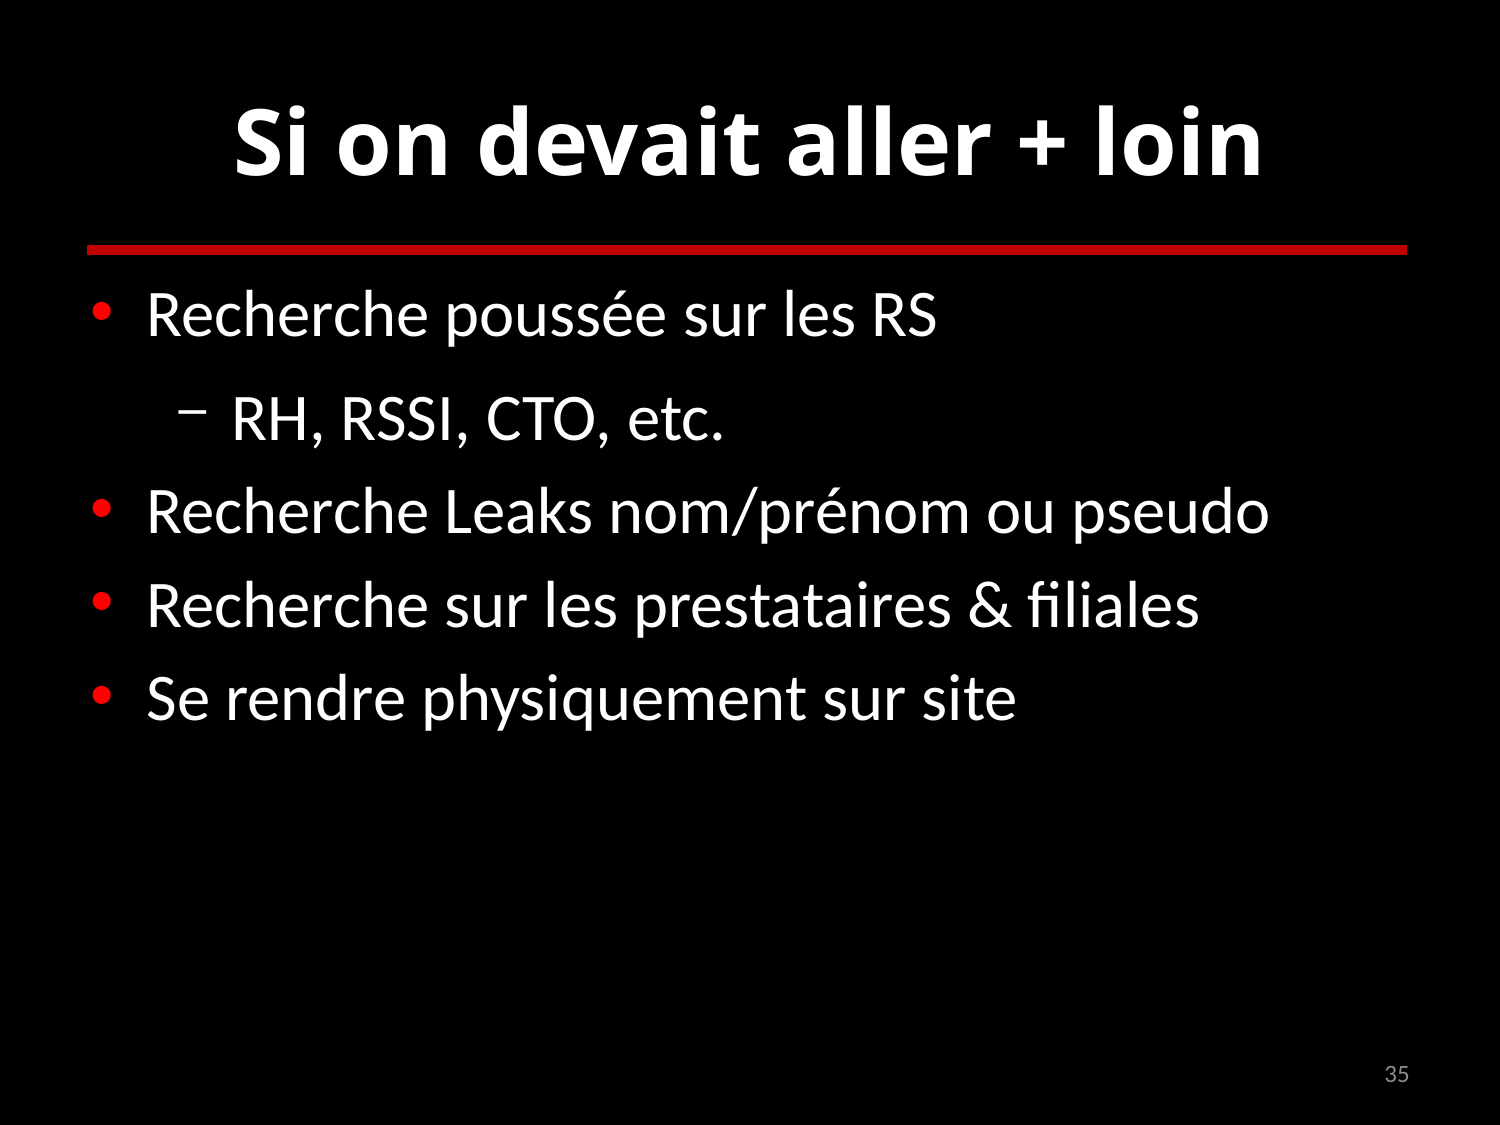

# Si on devait aller + loin
Recherche poussée sur les RS
RH, RSSI, CTO, etc.
Recherche Leaks nom/prénom ou pseudo
Recherche sur les prestataires & filiales
Se rendre physiquement sur site